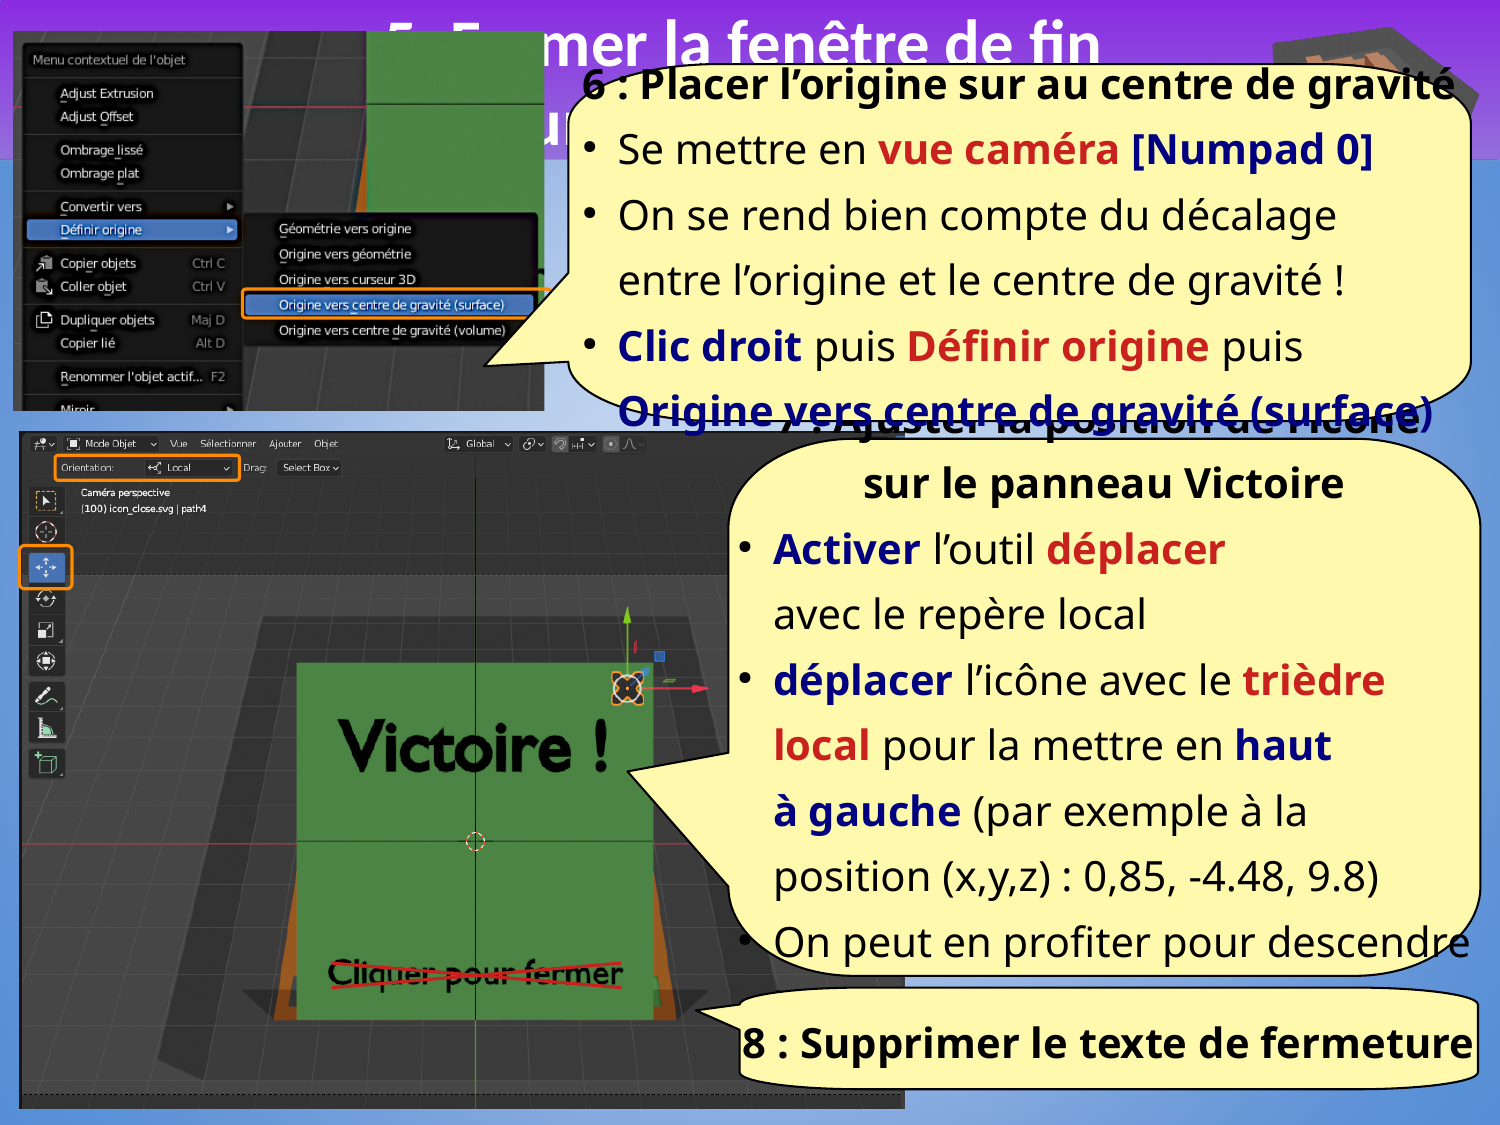

5. Fermer la fenêtre de fin
par un bouton cliquable
6 : Placer l’origine sur au centre de gravité
Se mettre en vue caméra [Numpad 0]
On se rend bien compte du décalage
entre l’origine et le centre de gravité !
Clic droit puis Définir origine puis
Origine vers centre de gravité (surface)
7 : Ajuster la position de l’icône
sur le panneau Victoire
Activer l’outil déplacer
avec le repère local
déplacer l’icône avec le trièdre
local pour la mettre en haut
à gauche (par exemple à la
position (x,y,z) : 0,85, -4.48, 9.8)
On peut en profiter pour descendre
le titre (position locale : 0, 0.3, 0)
8 : Supprimer le texte de fermeture